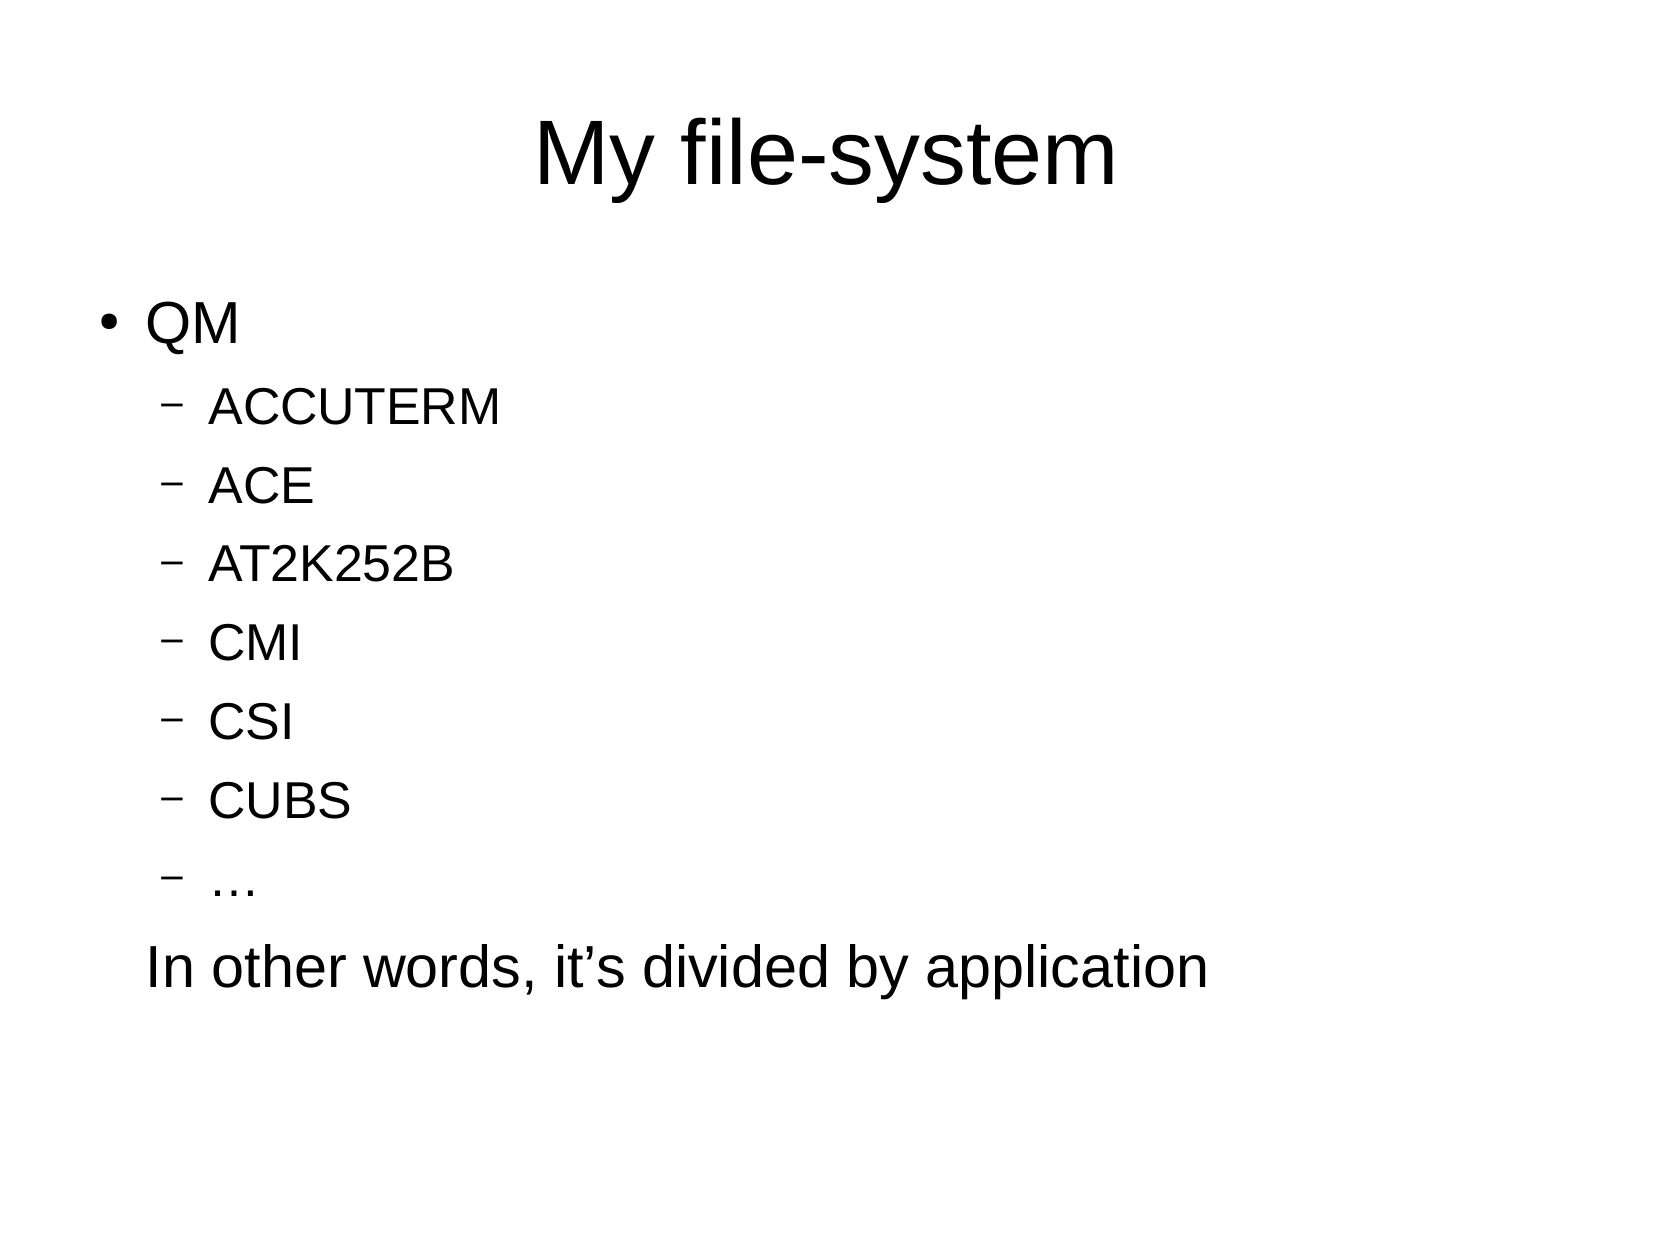

# My file-system
QM
ACCUTERM
ACE
AT2K252B
CMI
CSI
CUBS
…
In other words, it’s divided by application